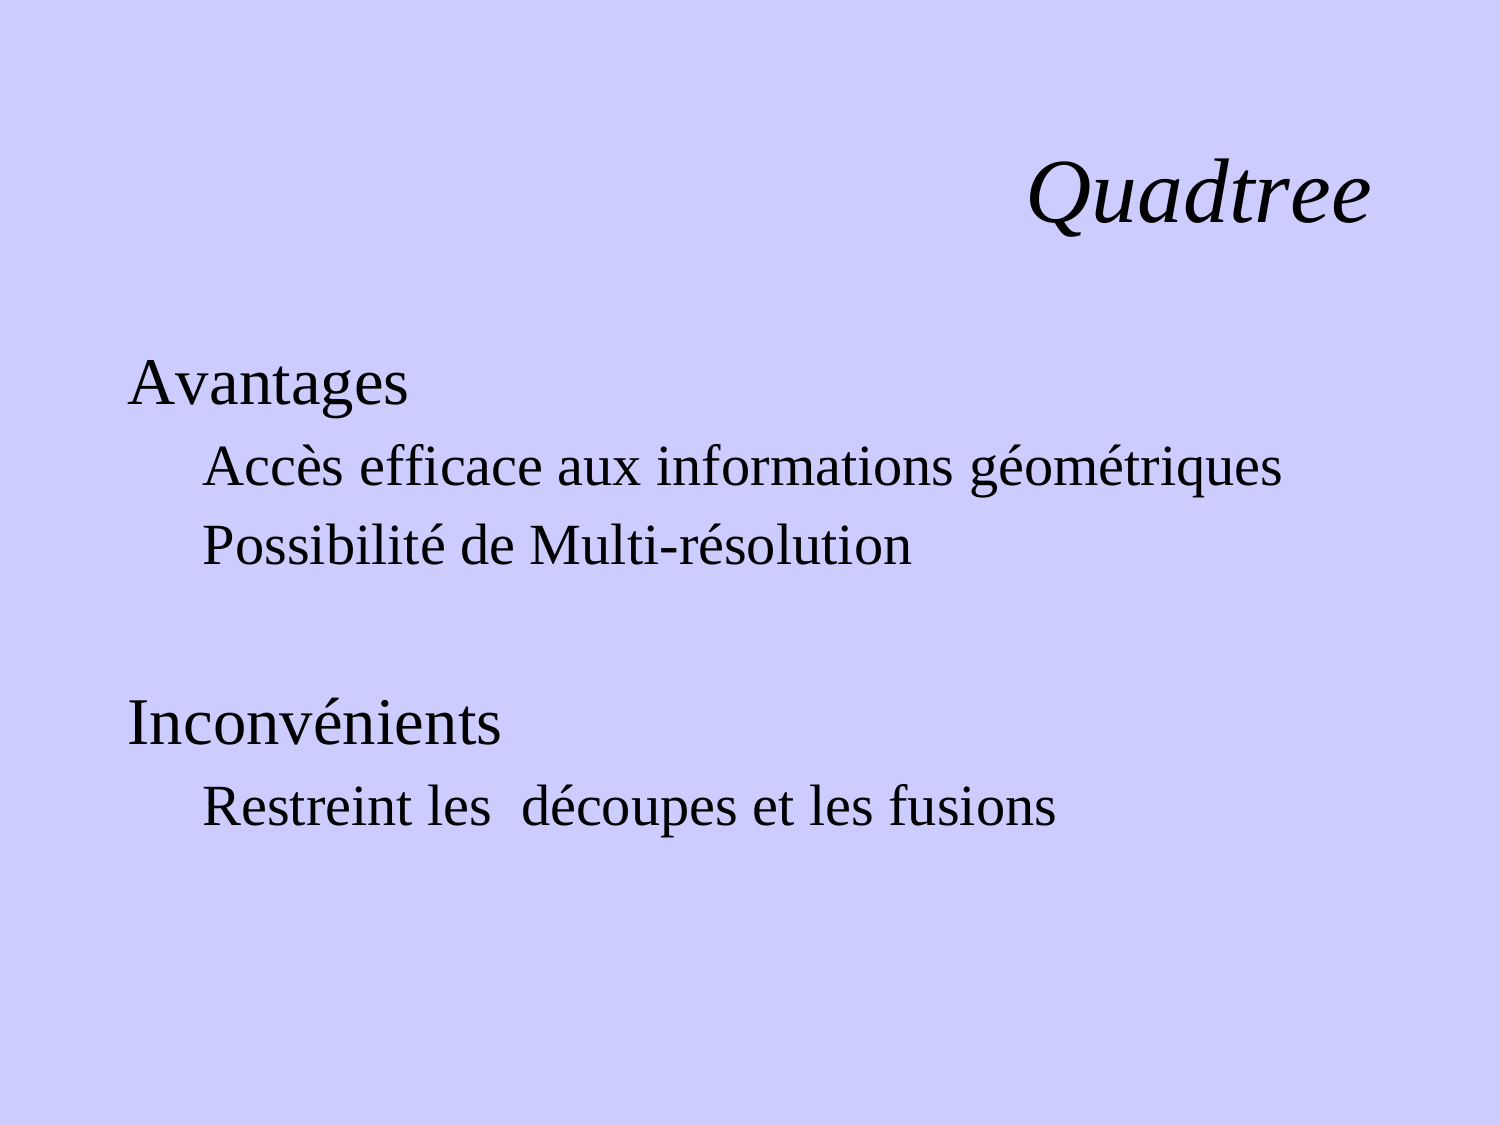

# Quadtree
Avantages
Accès efficace aux informations géométriques
Possibilité de Multi-résolution
Inconvénients
Restreint les découpes et les fusions